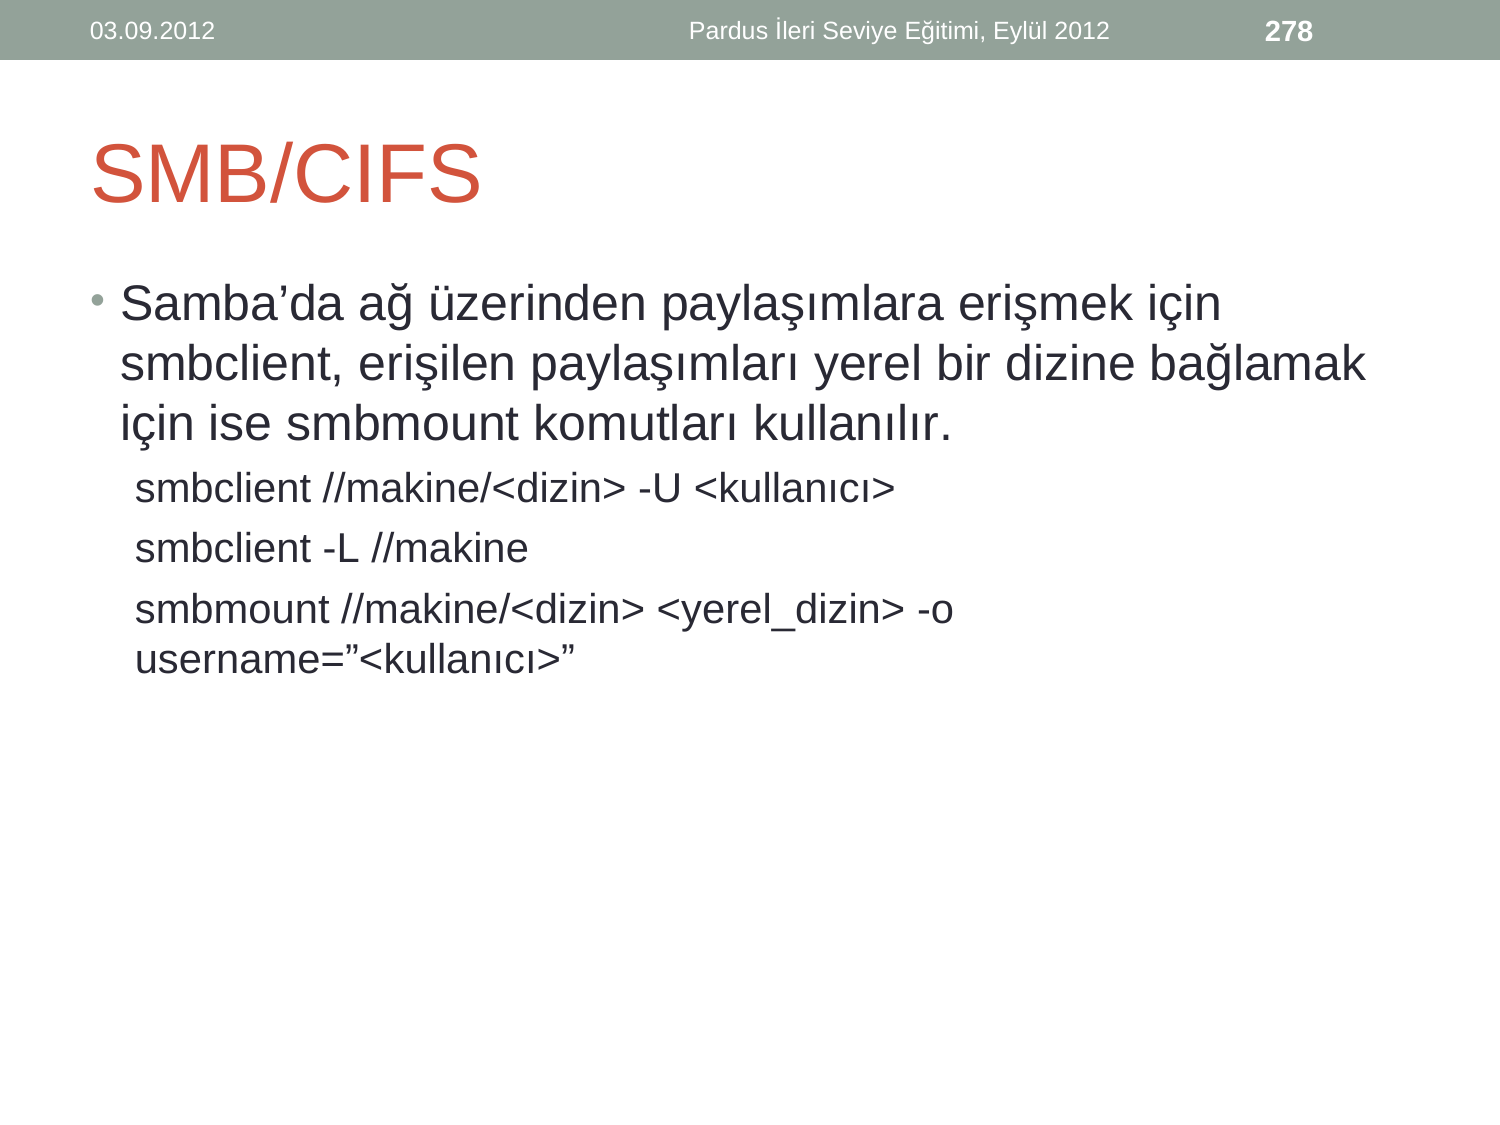

03.09.2012
Pardus İleri Seviye Eğitimi, Eylül 2012
# SMB/CIFS
Samba’da ağ üzerinden paylaşımlara erişmek için smbclient, erişilen paylaşımları yerel bir dizine bağlamak için ise smbmount komutları kullanılır.
smbclient //makine/<dizin> -U <kullanıcı>
smbclient -L //makine
smbmount //makine/<dizin> <yerel_dizin> -o username=”<kullanıcı>”